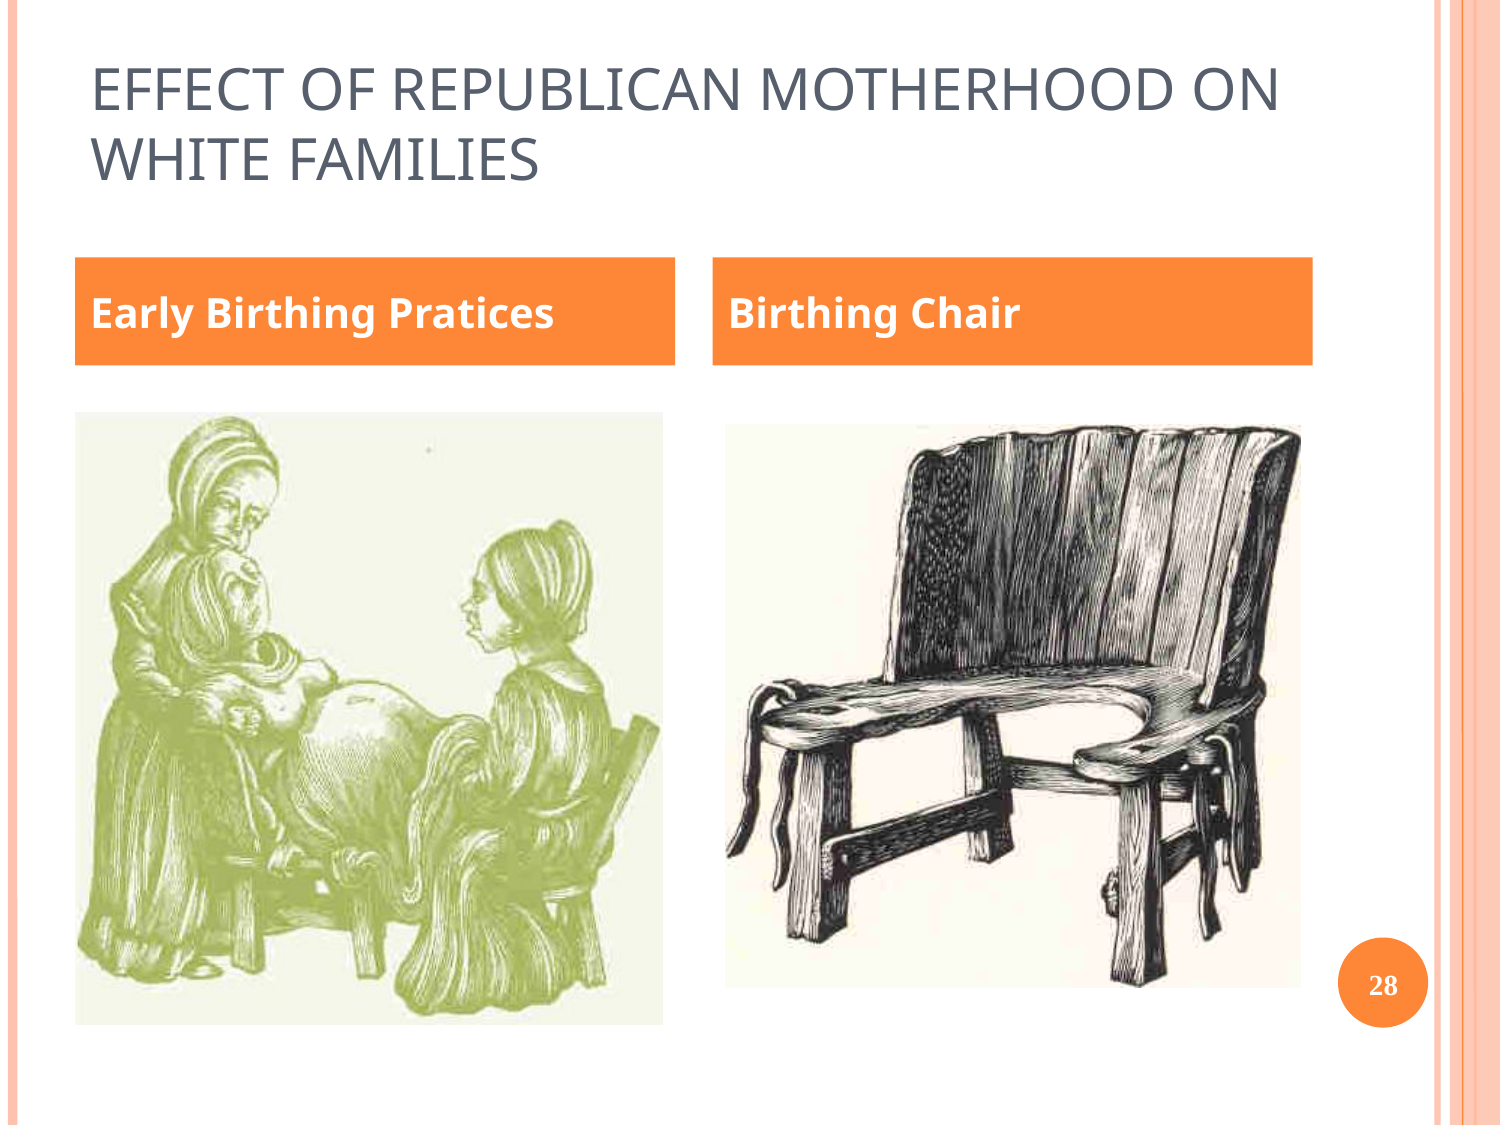

# Effect of Republican Motherhood on White Families
Early Birthing Pratices
Birthing Chair